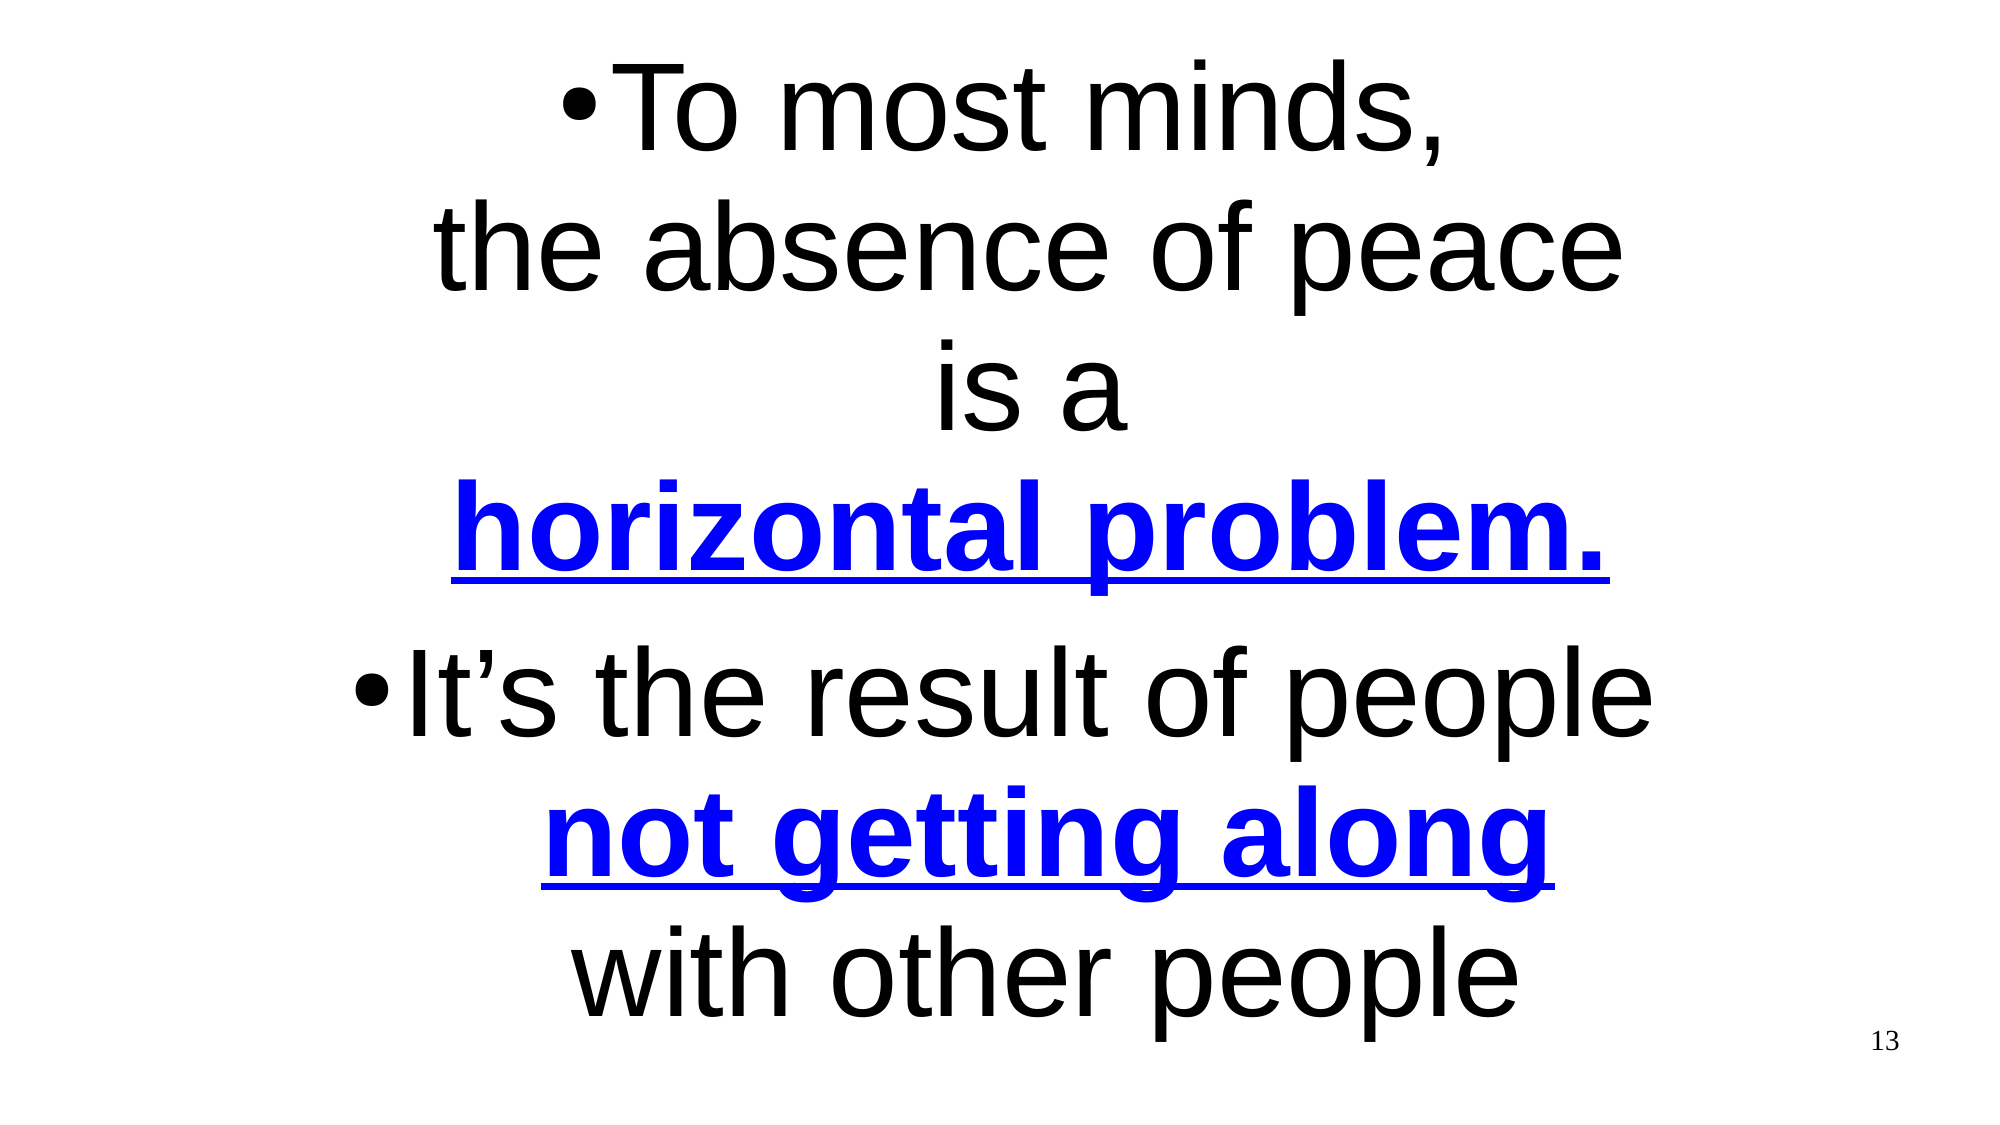

# To most minds, the absence of peace is a horizontal problem.
It’s the result of people
not getting along
 with other people
13